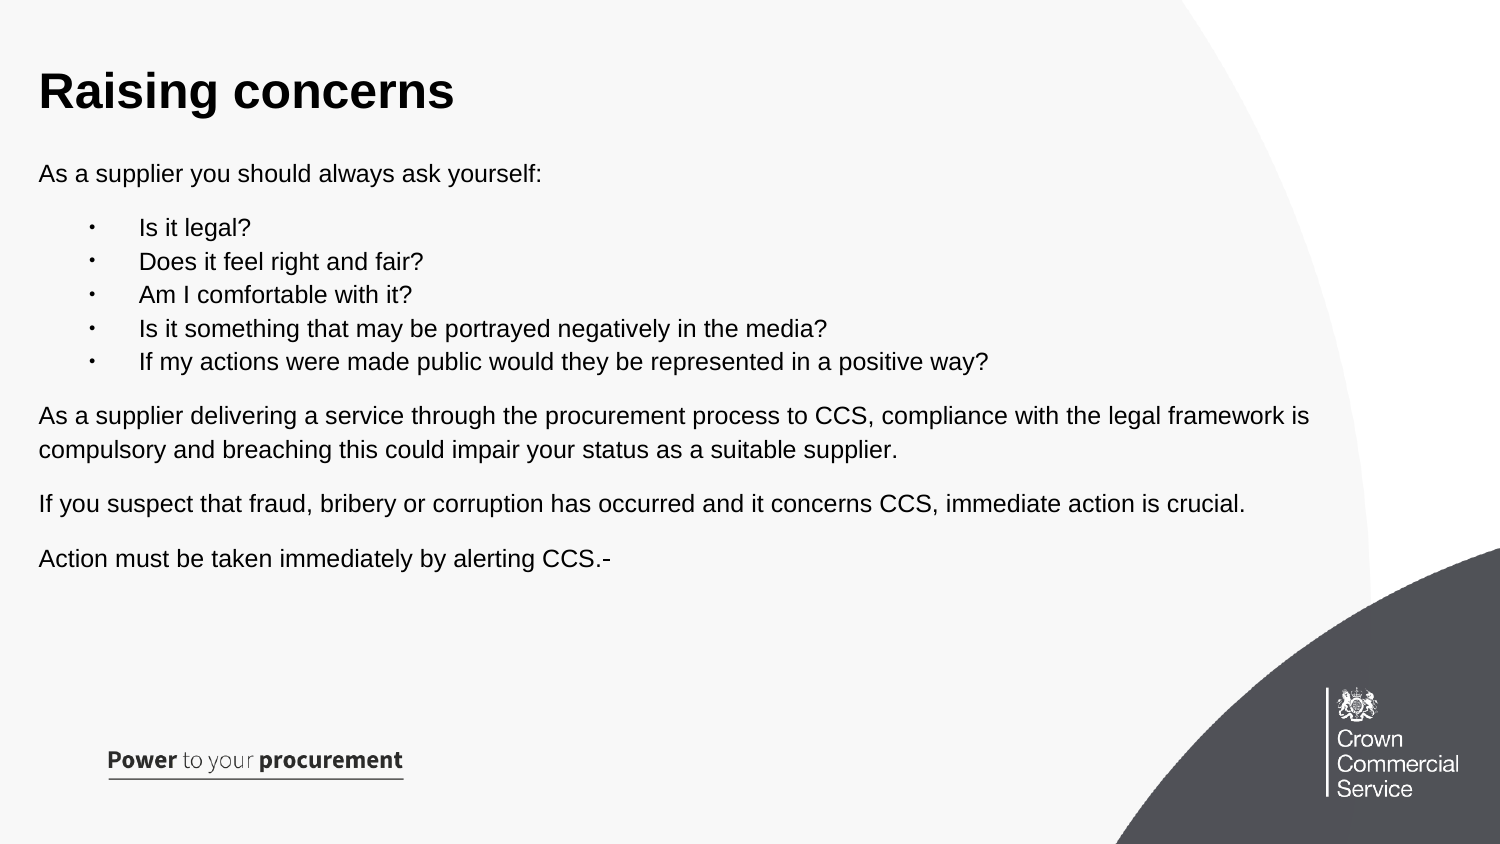

Raising concerns
As a supplier you should always ask yourself:
Is it legal?
Does it feel right and fair?
Am I comfortable with it?
Is it something that may be portrayed negatively in the media?
If my actions were made public would they be represented in a positive way?
As a supplier delivering a service through the procurement process to CCS, compliance with the legal framework is compulsory and breaching this could impair your status as a suitable supplier.
If you suspect that fraud, bribery or corruption has occurred and it concerns CCS, immediate action is crucial.
Action must be taken immediately by alerting CCS.